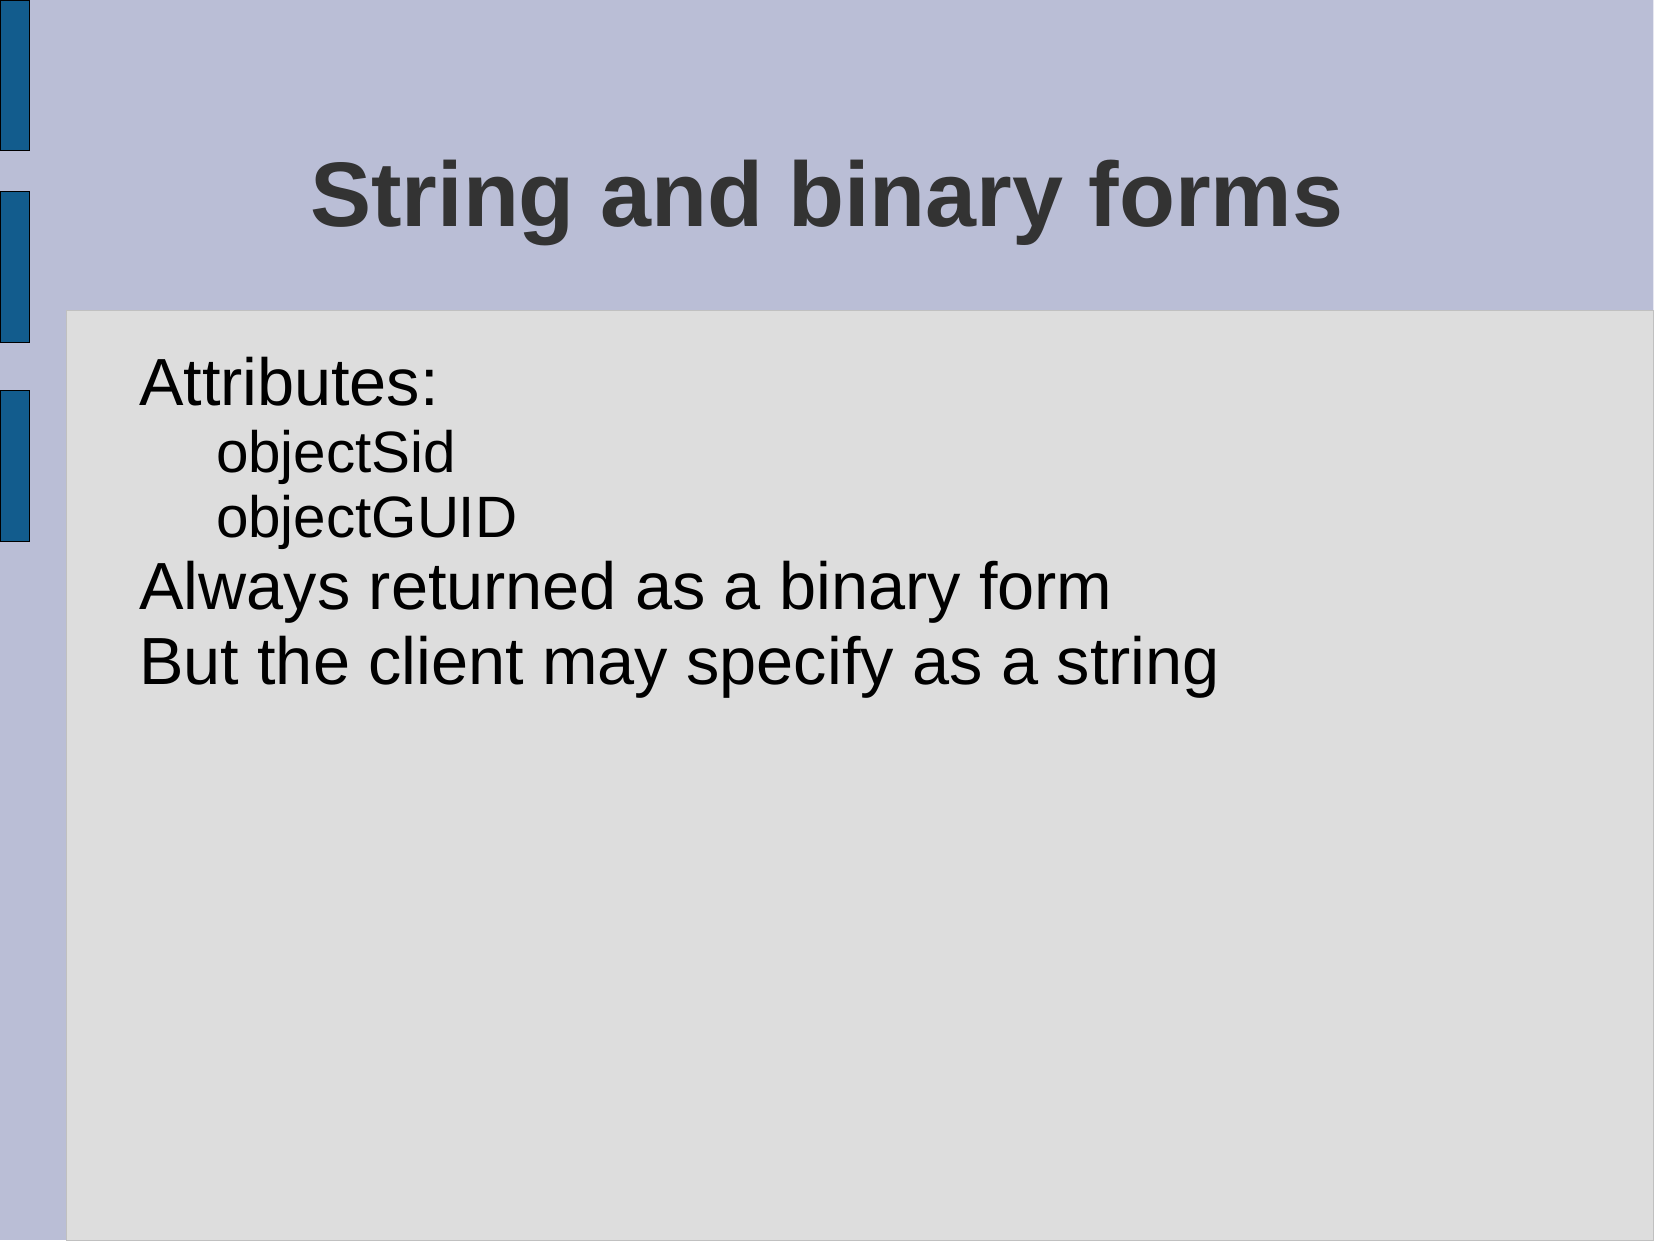

# String and binary forms
Attributes:
objectSid
objectGUID
Always returned as a binary form
But the client may specify as a string